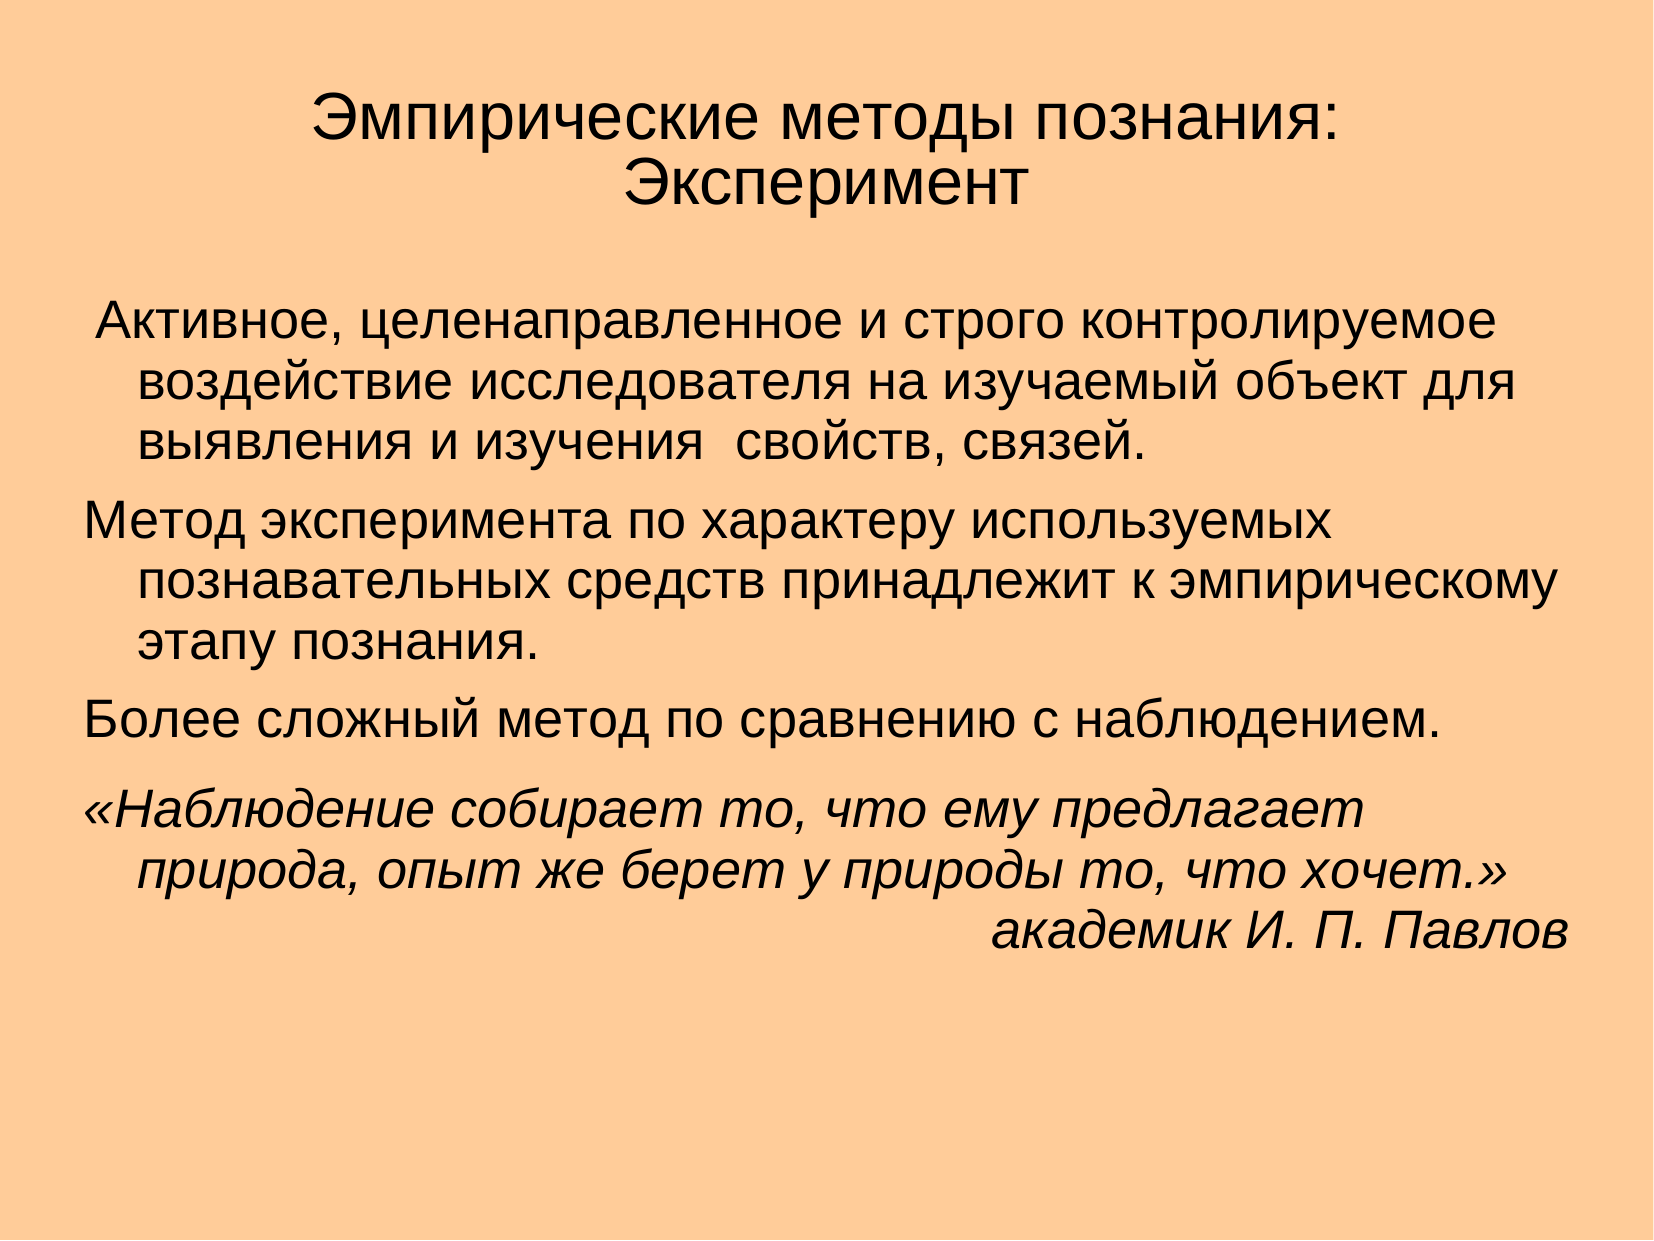

# Эмпирические методы познания: Эксперимент
 Активное, целенаправленное и строго контролируемое воздействие исследователя на изучаемый объект для выявления и изучения свойств, связей.
Метод эксперимента по характеру используемых познавательных средств принадлежит к эмпирическому этапу познания.
Более сложный метод по сравнению с наблюдением.
«Наблюдение собирает то, что ему предлагает природа, опыт же берет у природы то, что хочет.»
академик И. П. Павлов